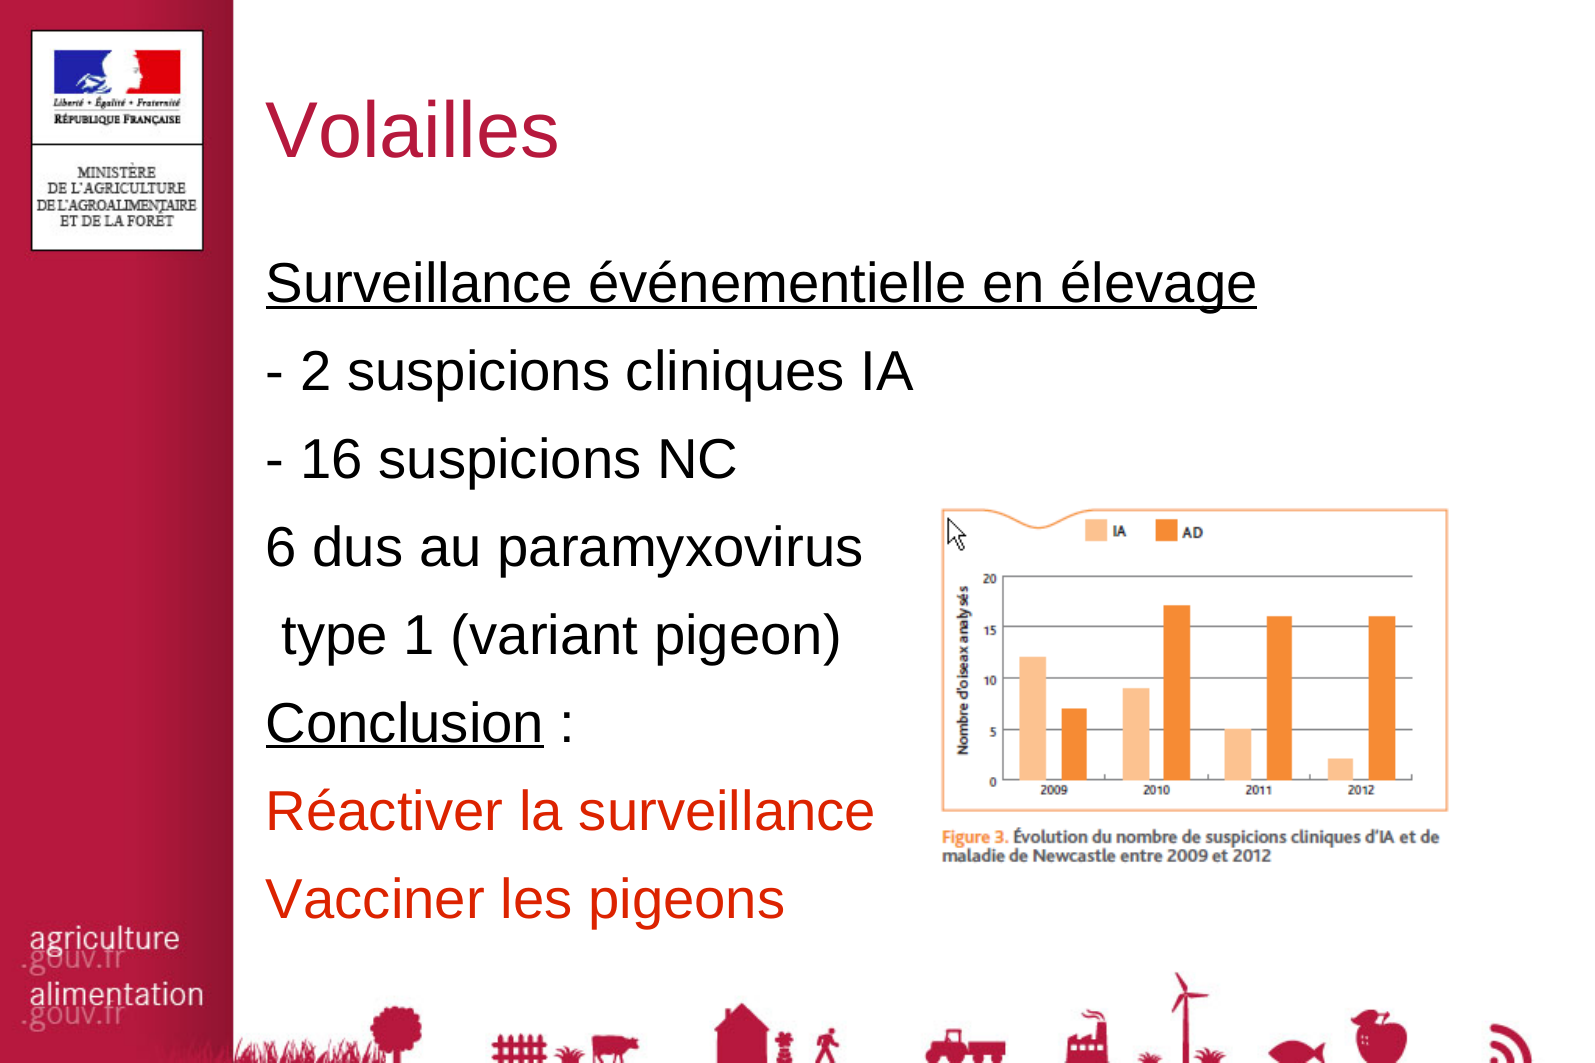

# Volailles
Surveillance événementielle en élevage
- 2 suspicions cliniques IA
- 16 suspicions NC
6 dus au paramyxovirus
 type 1 (variant pigeon)
Conclusion :
Réactiver la surveillance
Vacciner les pigeons